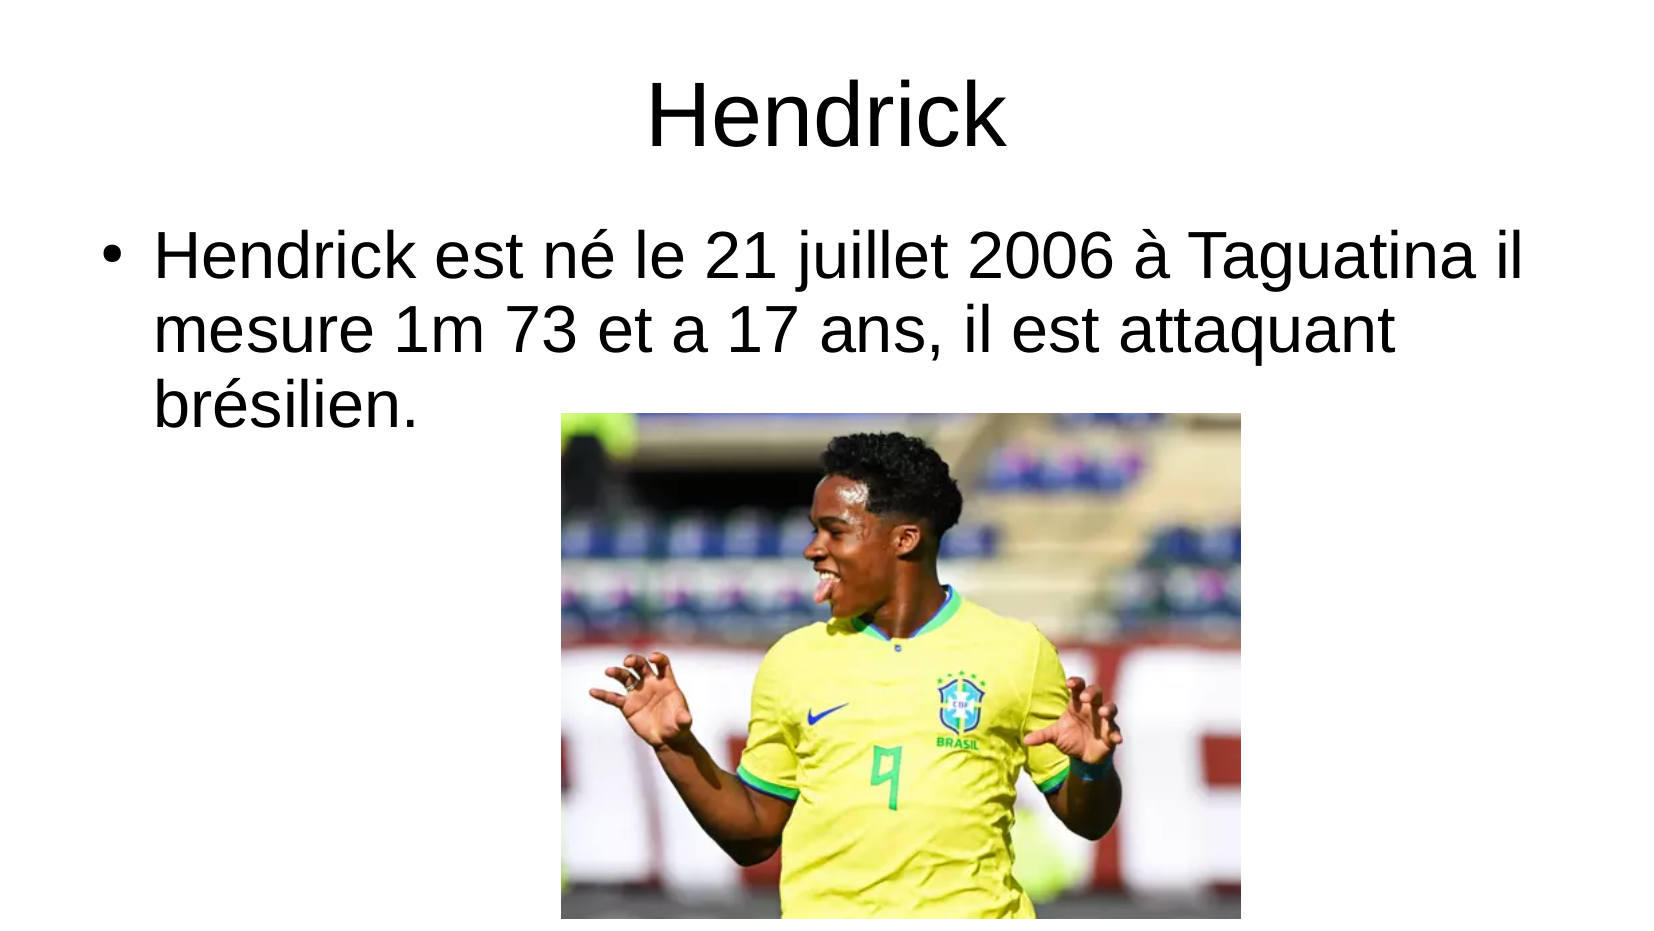

# Hendrick
Hendrick est né le 21 juillet 2006 à Taguatina il mesure 1m 73 et a 17 ans, il est attaquant brésilien.